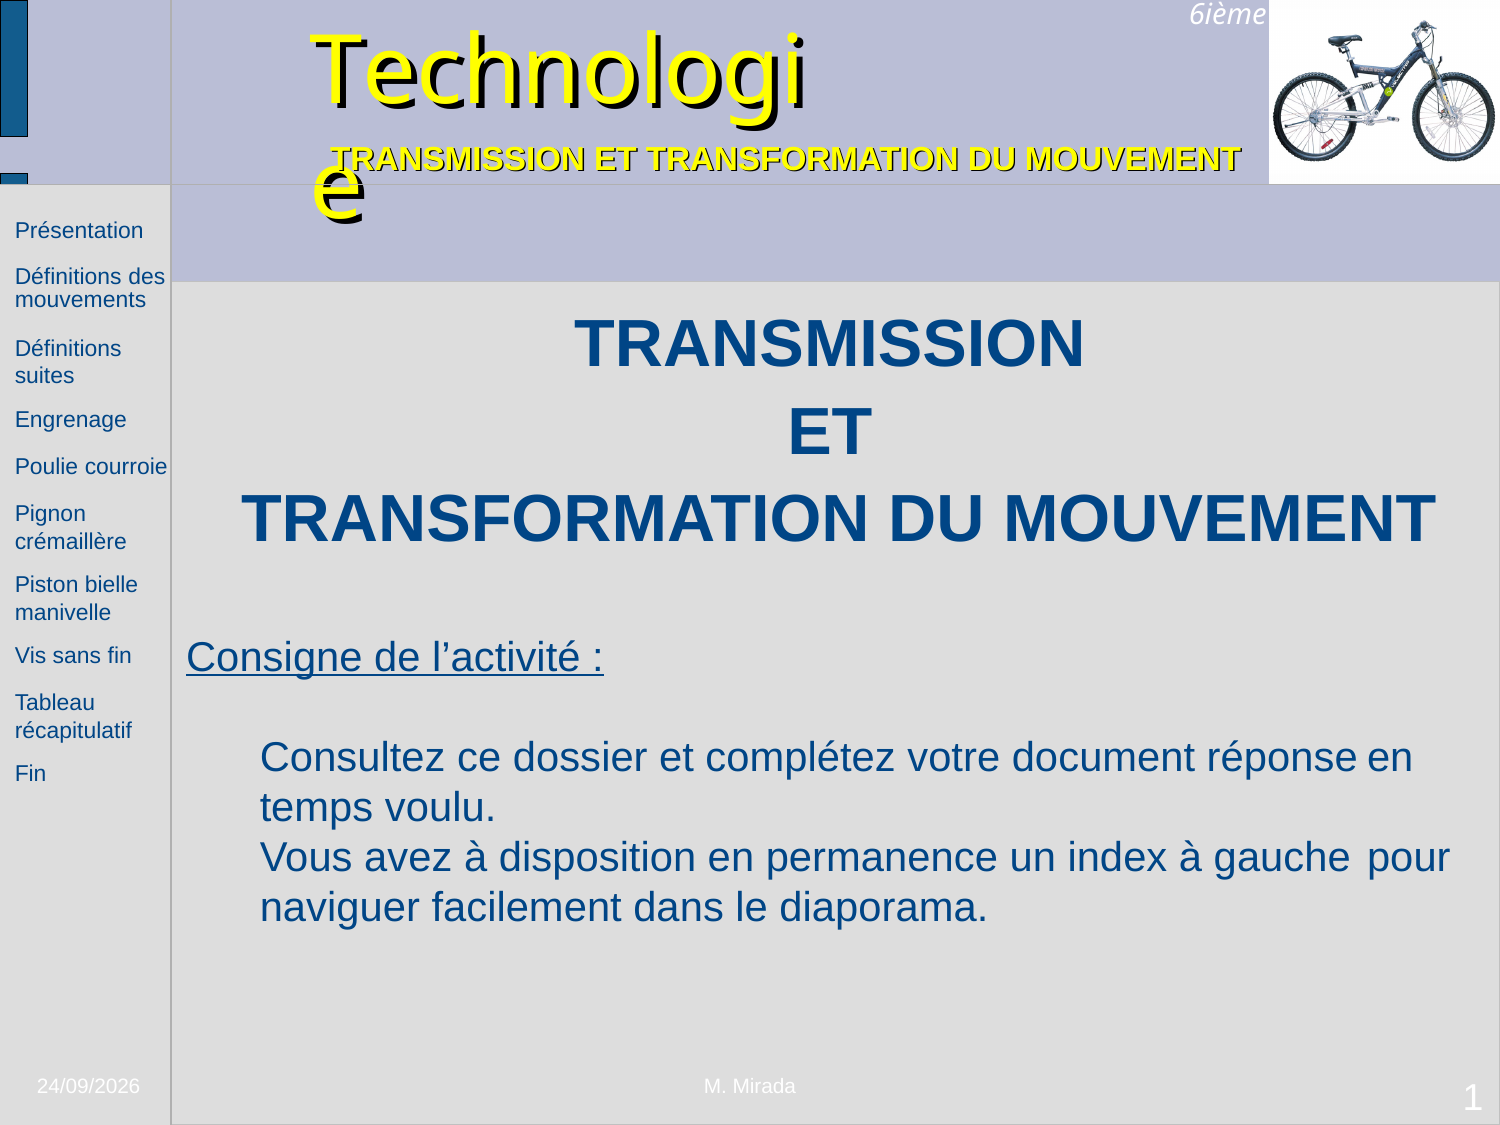

# Technologie
6ième
TRANSMISSION ET TRANSFORMATION DU MOUVEMENT
Présentation
Définitions des
mouvements
Définitions suites
TRANSMISSION
ET
TRANSFORMATION DU MOUVEMENT
Engrenage
Poulie courroie
Pignon crémaillère
Piston bielle manivelle
Vis sans fin
Tableau récapitulatif
Fin
Consigne de l’activité :
	Consultez ce dossier et complétez votre document réponse	en 		temps voulu.
	Vous avez à disposition en permanence un index à gauche 	pour 	naviguer facilement dans le diaporama.
M. Mirada